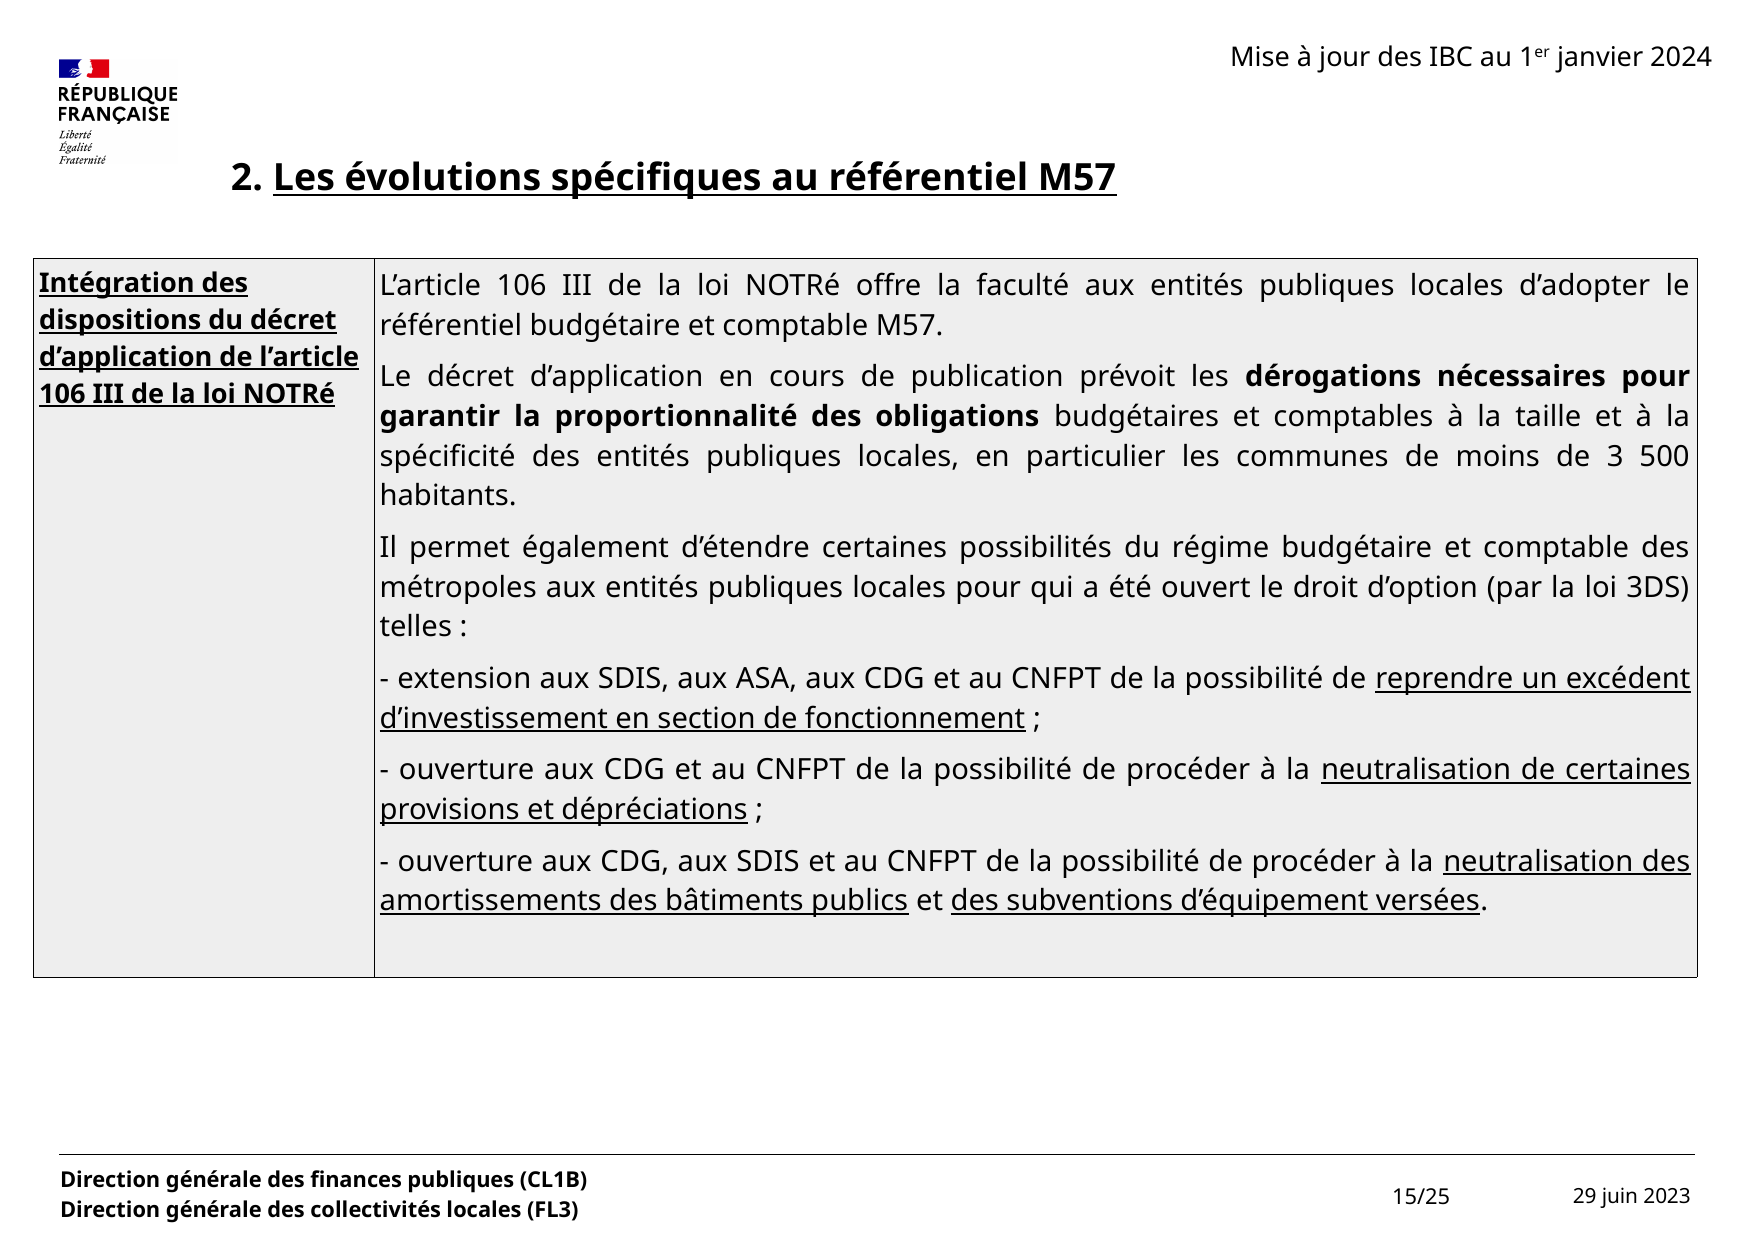

Mise à jour des IBC au 1er janvier 2024
# 2. Les évolutions spécifiques au référentiel M57
| Intégration des dispositions du décret d’application de l’article 106 III de la loi NOTRé | L’article 106 III de la loi NOTRé offre la faculté aux entités publiques locales d’adopter le référentiel budgétaire et comptable M57. Le décret d’application en cours de publication prévoit les dérogations nécessaires pour garantir la proportionnalité des obligations budgétaires et comptables à la taille et à la spécificité des entités publiques locales, en particulier les communes de moins de 3 500 habitants. Il permet également d’étendre certaines possibilités du régime budgétaire et comptable des métropoles aux entités publiques locales pour qui a été ouvert le droit d’option (par la loi 3DS) telles : - extension aux SDIS, aux ASA, aux CDG et au CNFPT de la possibilité de reprendre un excédent d’investissement en section de fonctionnement ; - ouverture aux CDG et au CNFPT de la possibilité de procéder à la neutralisation de certaines provisions et dépréciations ; - ouverture aux CDG, aux SDIS et au CNFPT de la possibilité de procéder à la neutralisation des amortissements des bâtiments publics et des subventions d’équipement versées. |
| --- | --- |